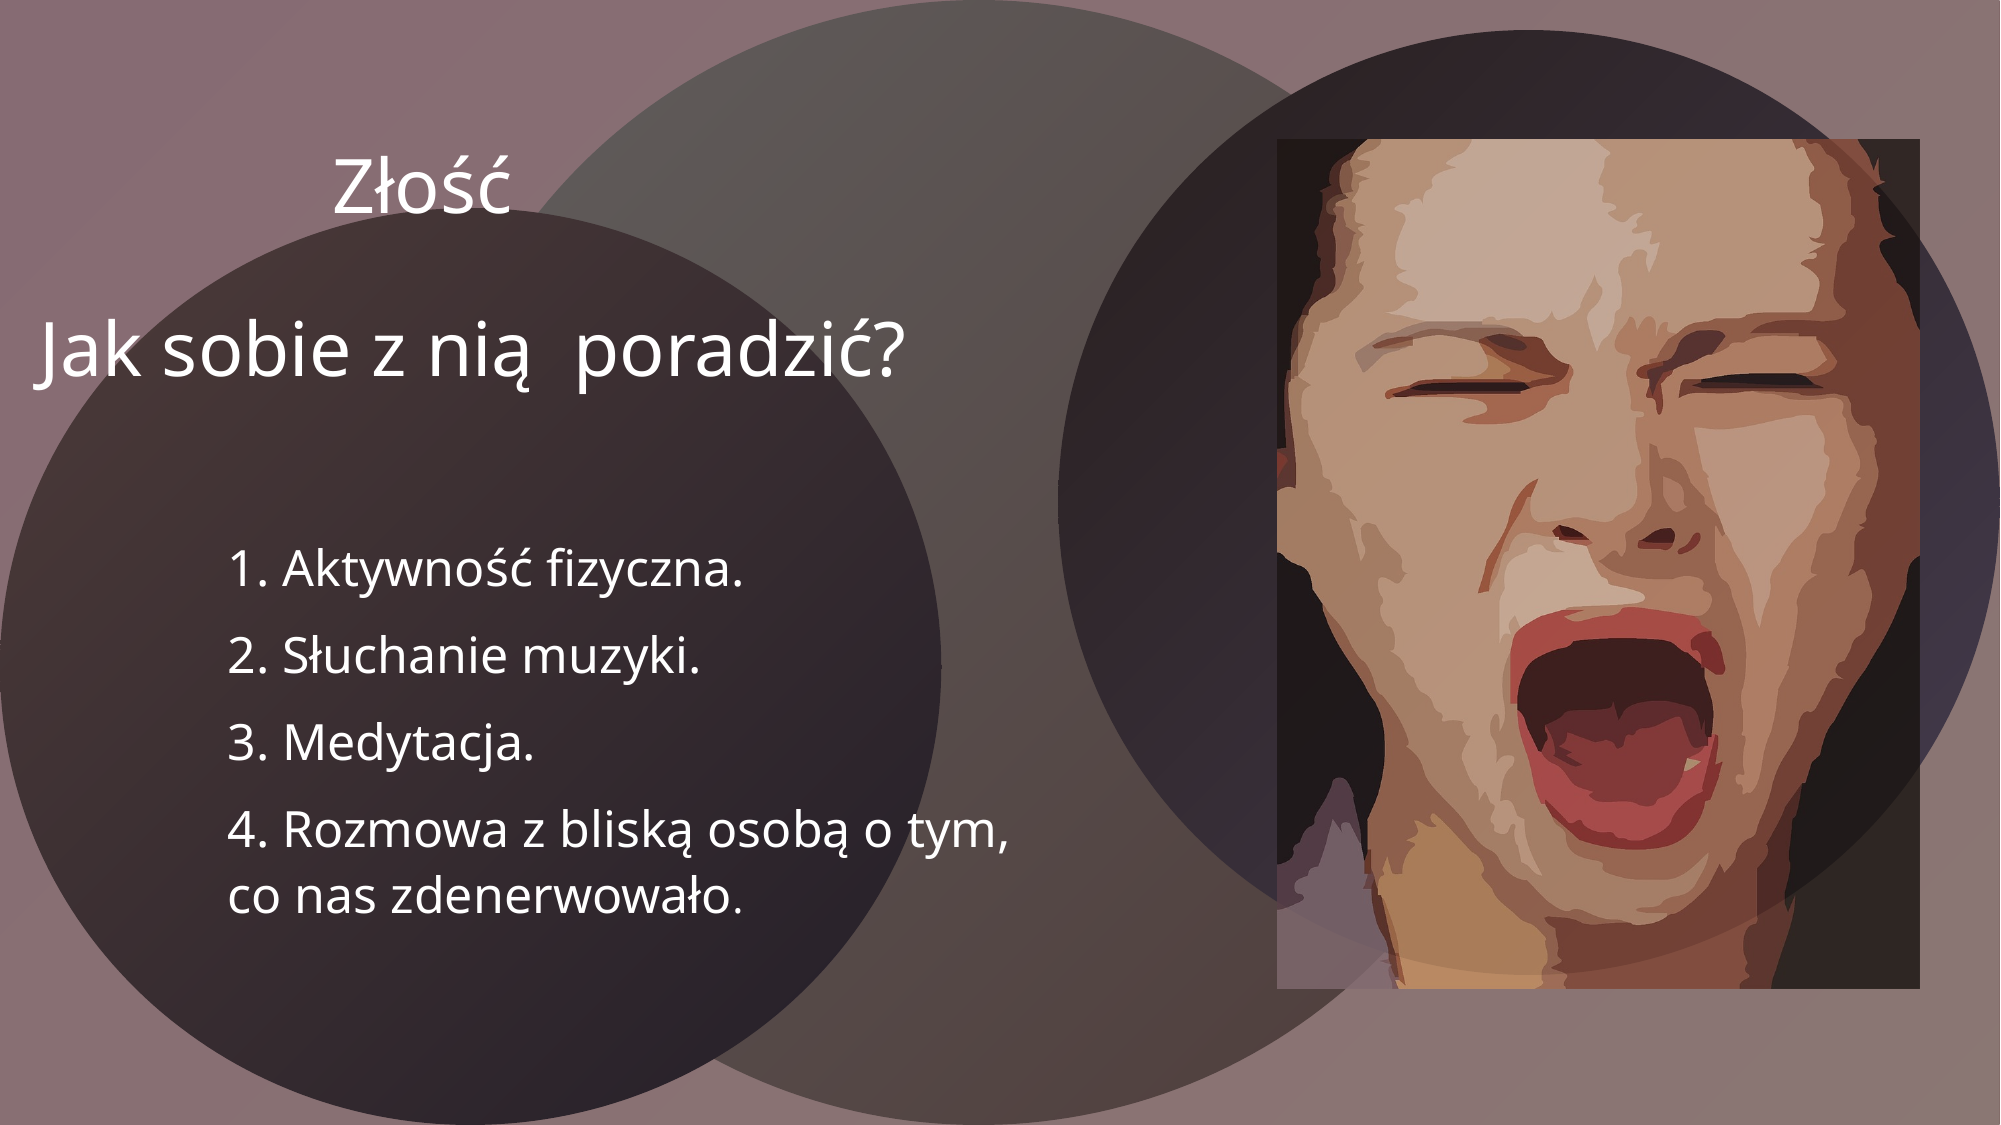

# Złość Jak sobie z nią poradzić?
1. Aktywność fizyczna.
2. Słuchanie muzyki.
3. Medytacja.
4. Rozmowa z bliską osobą o tym, co nas zdenerwowało.